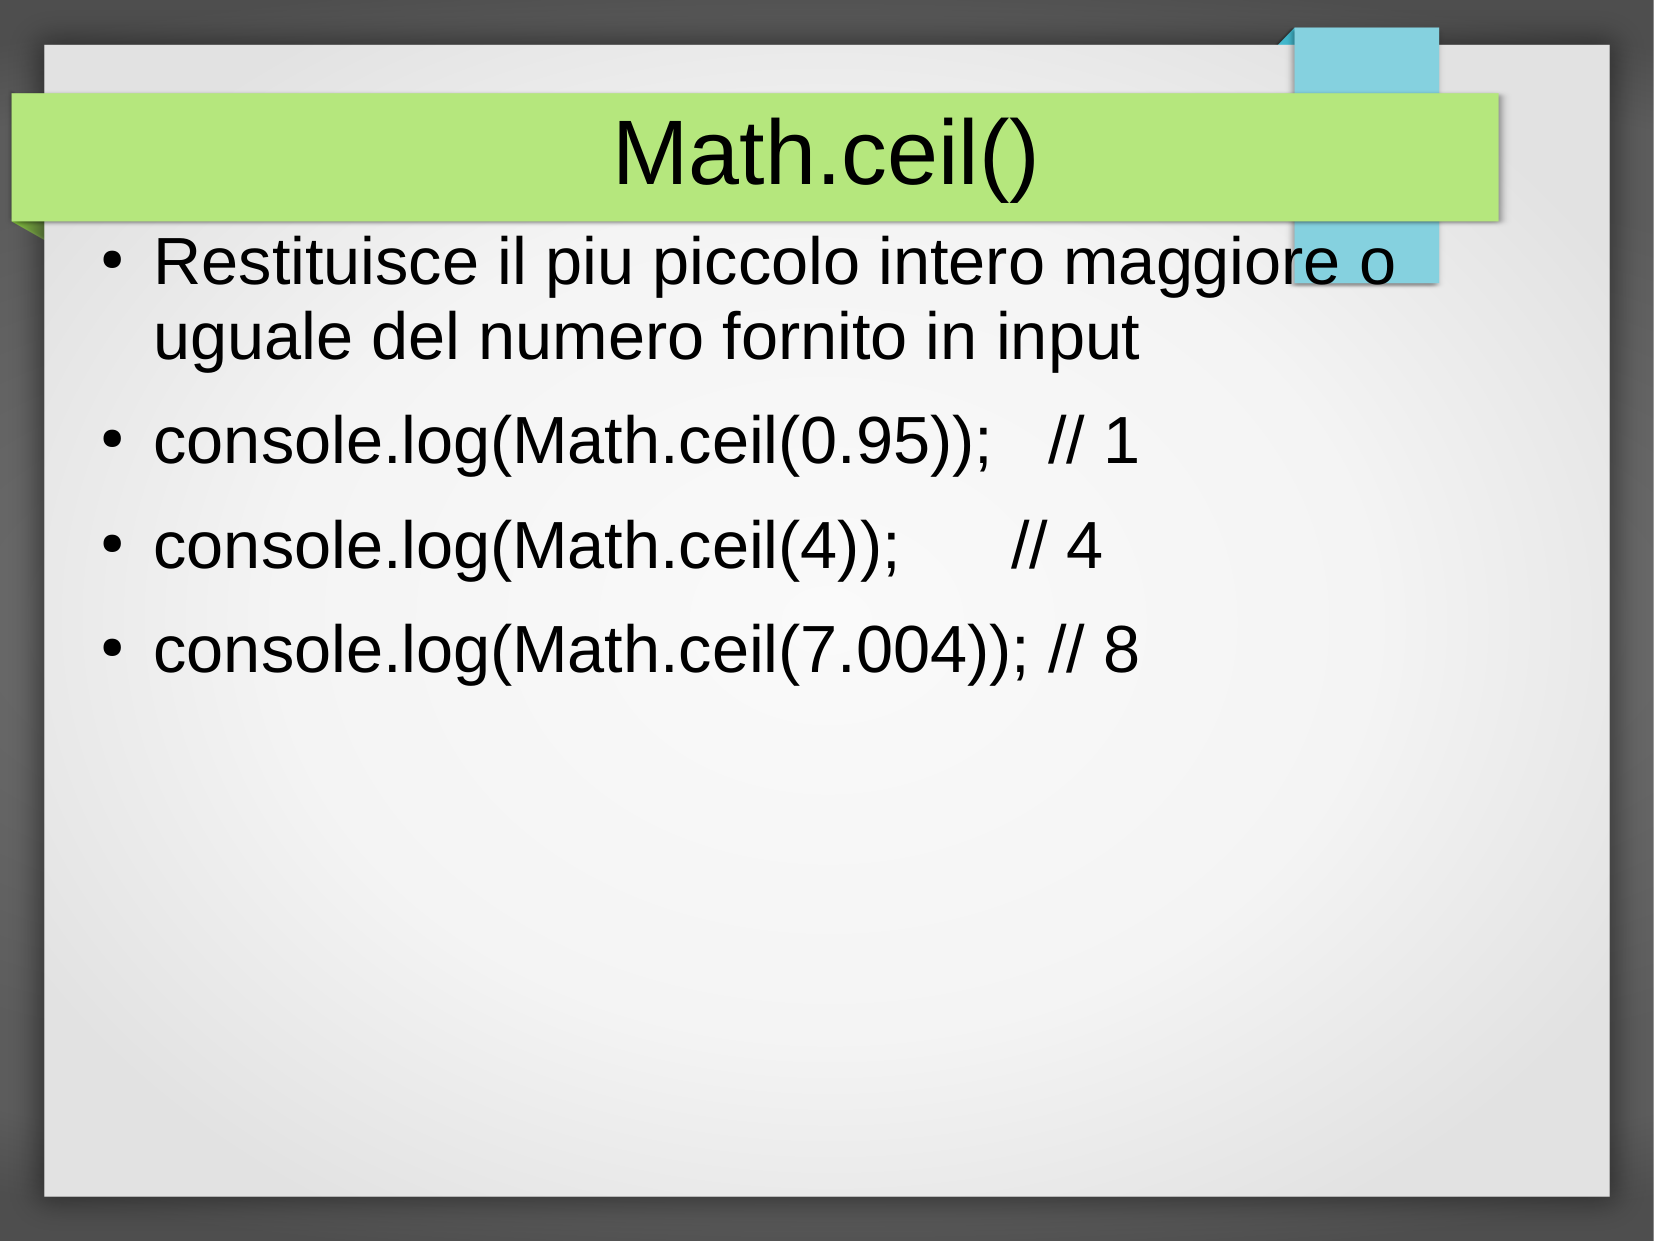

# Math.ceil()
Restituisce il piu piccolo intero maggiore o uguale del numero fornito in input
console.log(Math.ceil(0.95)); // 1
console.log(Math.ceil(4)); // 4
console.log(Math.ceil(7.004)); // 8